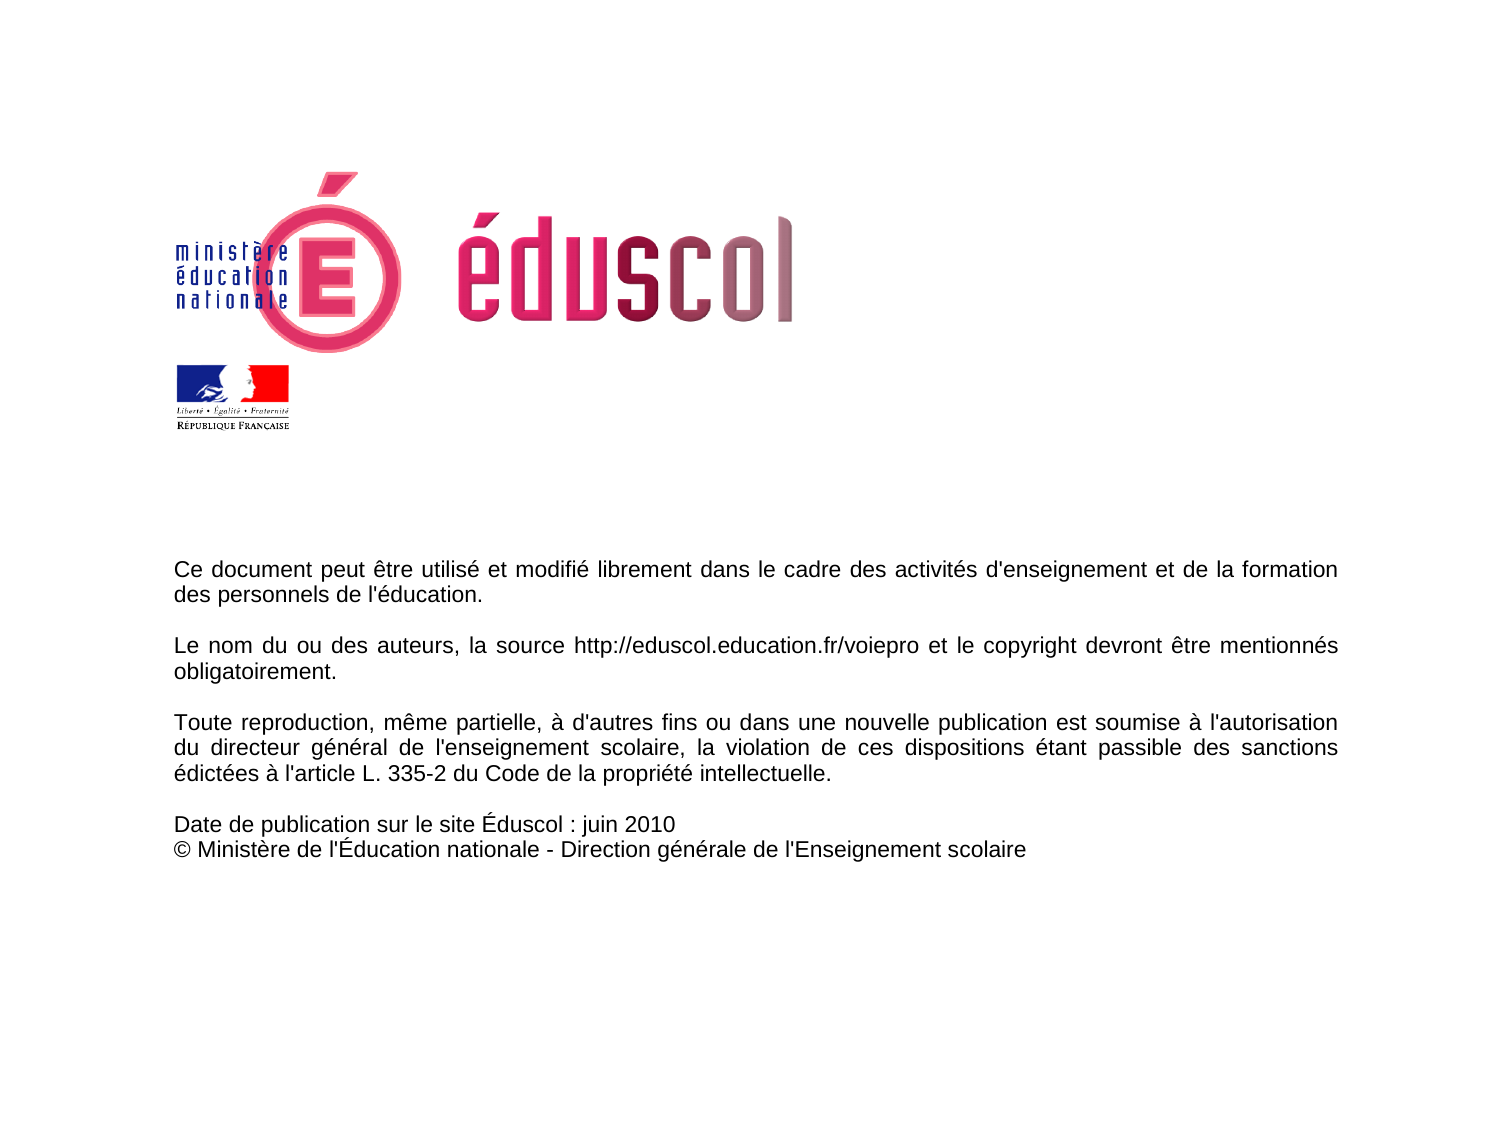

Ce document peut être utilisé et modifié librement dans le cadre des activités d'enseignement et de la formation des personnels de l'éducation.
Le nom du ou des auteurs, la source http://eduscol.education.fr/voiepro et le copyright devront être mentionnés obligatoirement.
Toute reproduction, même partielle, à d'autres fins ou dans une nouvelle publication est soumise à l'autorisation du directeur général de l'enseignement scolaire, la violation de ces dispositions étant passible des sanctions édictées à l'article L. 335-2 du Code de la propriété intellectuelle.
Date de publication sur le site Éduscol : juin 2010
© Ministère de l'Éducation nationale - Direction générale de l'Enseignement scolaire
juin 2010
Ministère de l'Éducation nationale / Direction générale de l'enseignement scolaire